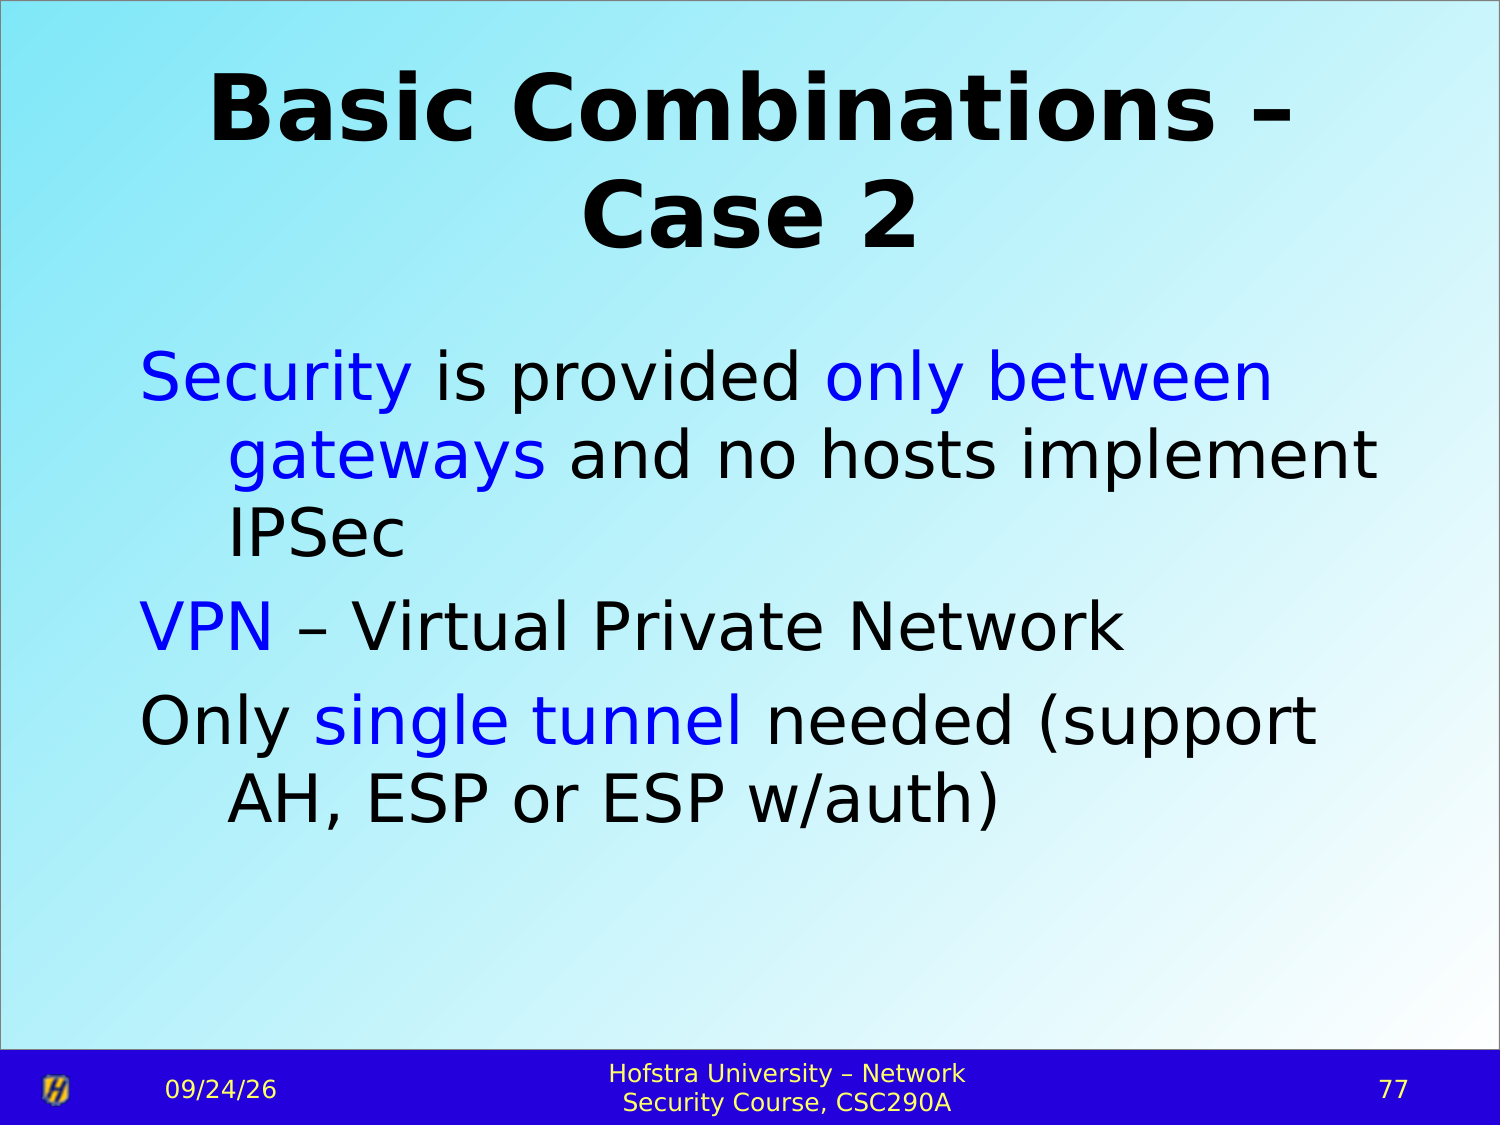

# Basic Combinations – Case 2
Security is provided only between gateways and no hosts implement IPSec
VPN – Virtual Private Network
Only single tunnel needed (support AH, ESP or ESP w/auth)
77